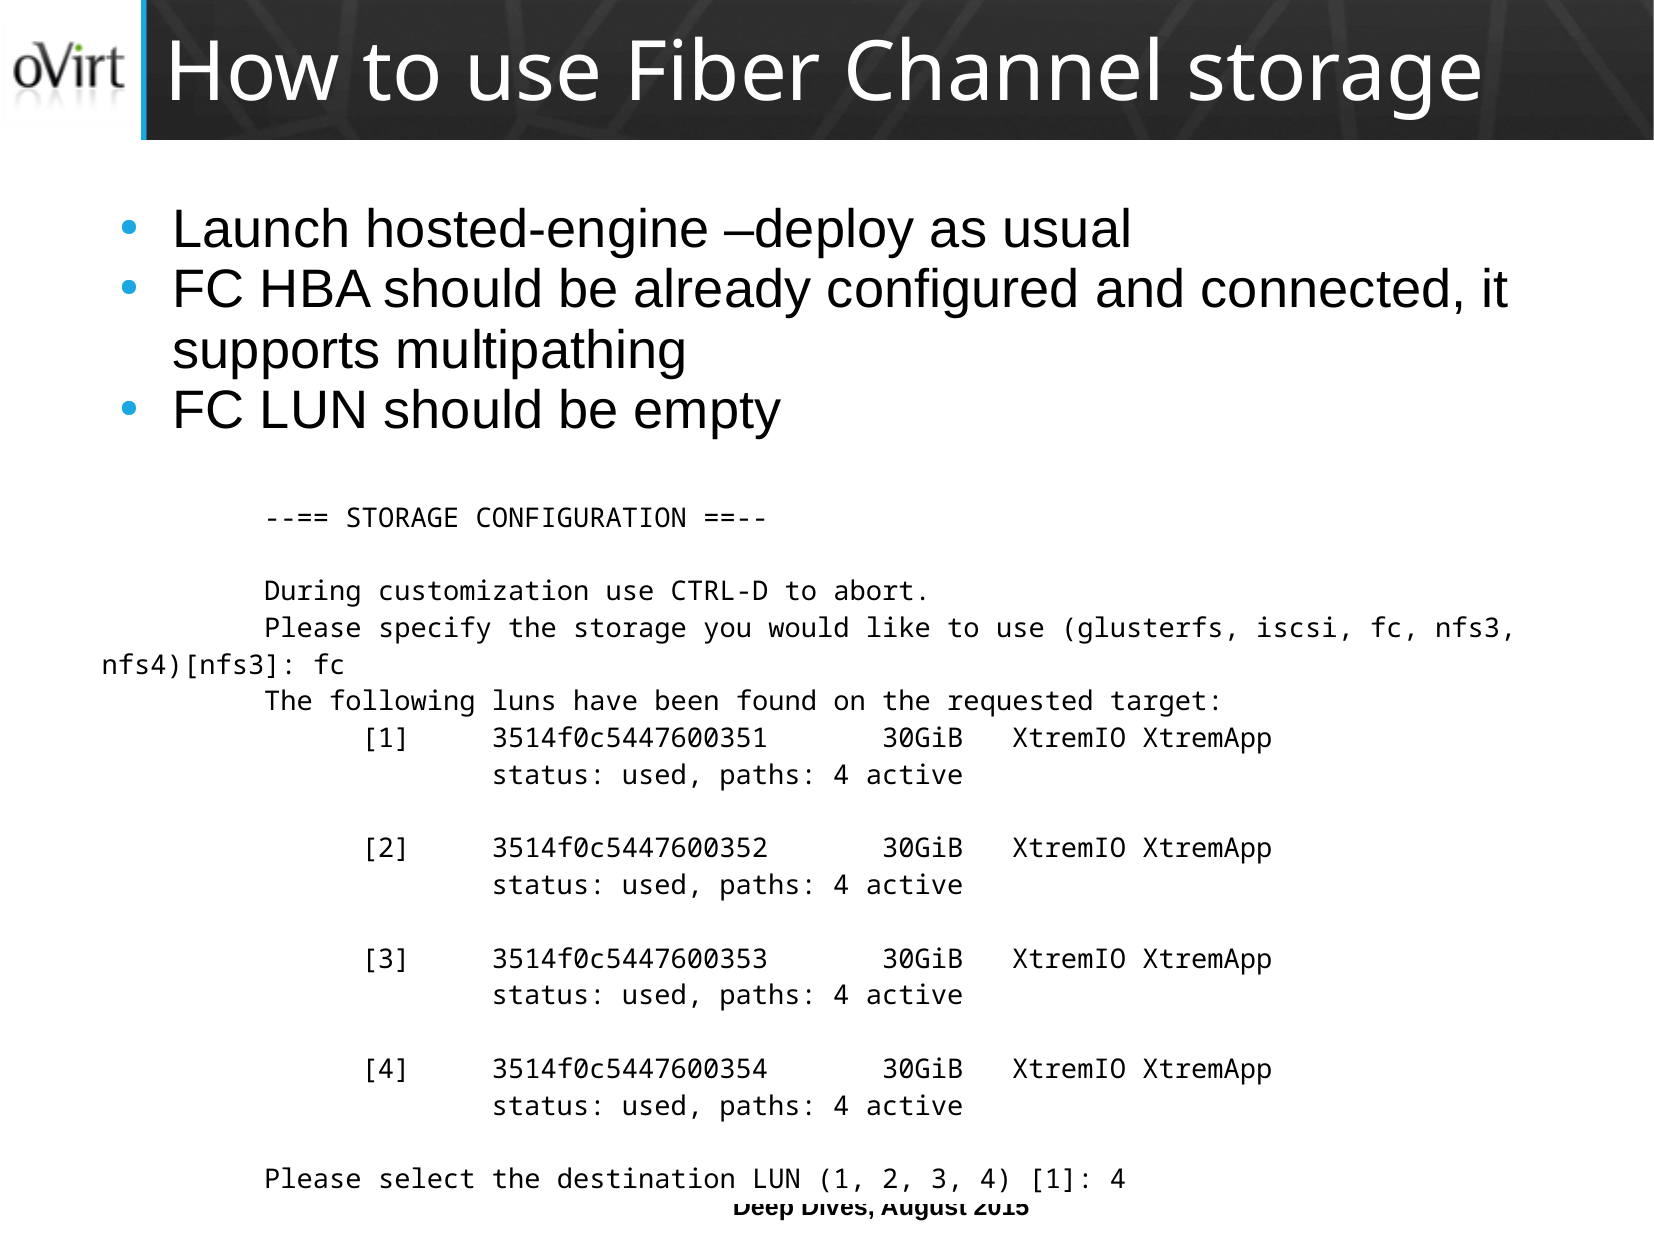

# How to use Fiber Channel storage
Launch hosted-engine –deploy as usual
FC HBA should be already configured and connected, it supports multipathing
FC LUN should be empty
 --== STORAGE CONFIGURATION ==--
 During customization use CTRL-D to abort.
 Please specify the storage you would like to use (glusterfs, iscsi, fc, nfs3, nfs4)[nfs3]: fc
 The following luns have been found on the requested target:
 [1] 3514f0c5447600351 30GiB XtremIO XtremApp
 status: used, paths: 4 active
 [2] 3514f0c5447600352 30GiB XtremIO XtremApp
 status: used, paths: 4 active
 [3] 3514f0c5447600353 30GiB XtremIO XtremApp
 status: used, paths: 4 active
 [4] 3514f0c5447600354 30GiB XtremIO XtremApp
 status: used, paths: 4 active
 Please select the destination LUN (1, 2, 3, 4) [1]: 4